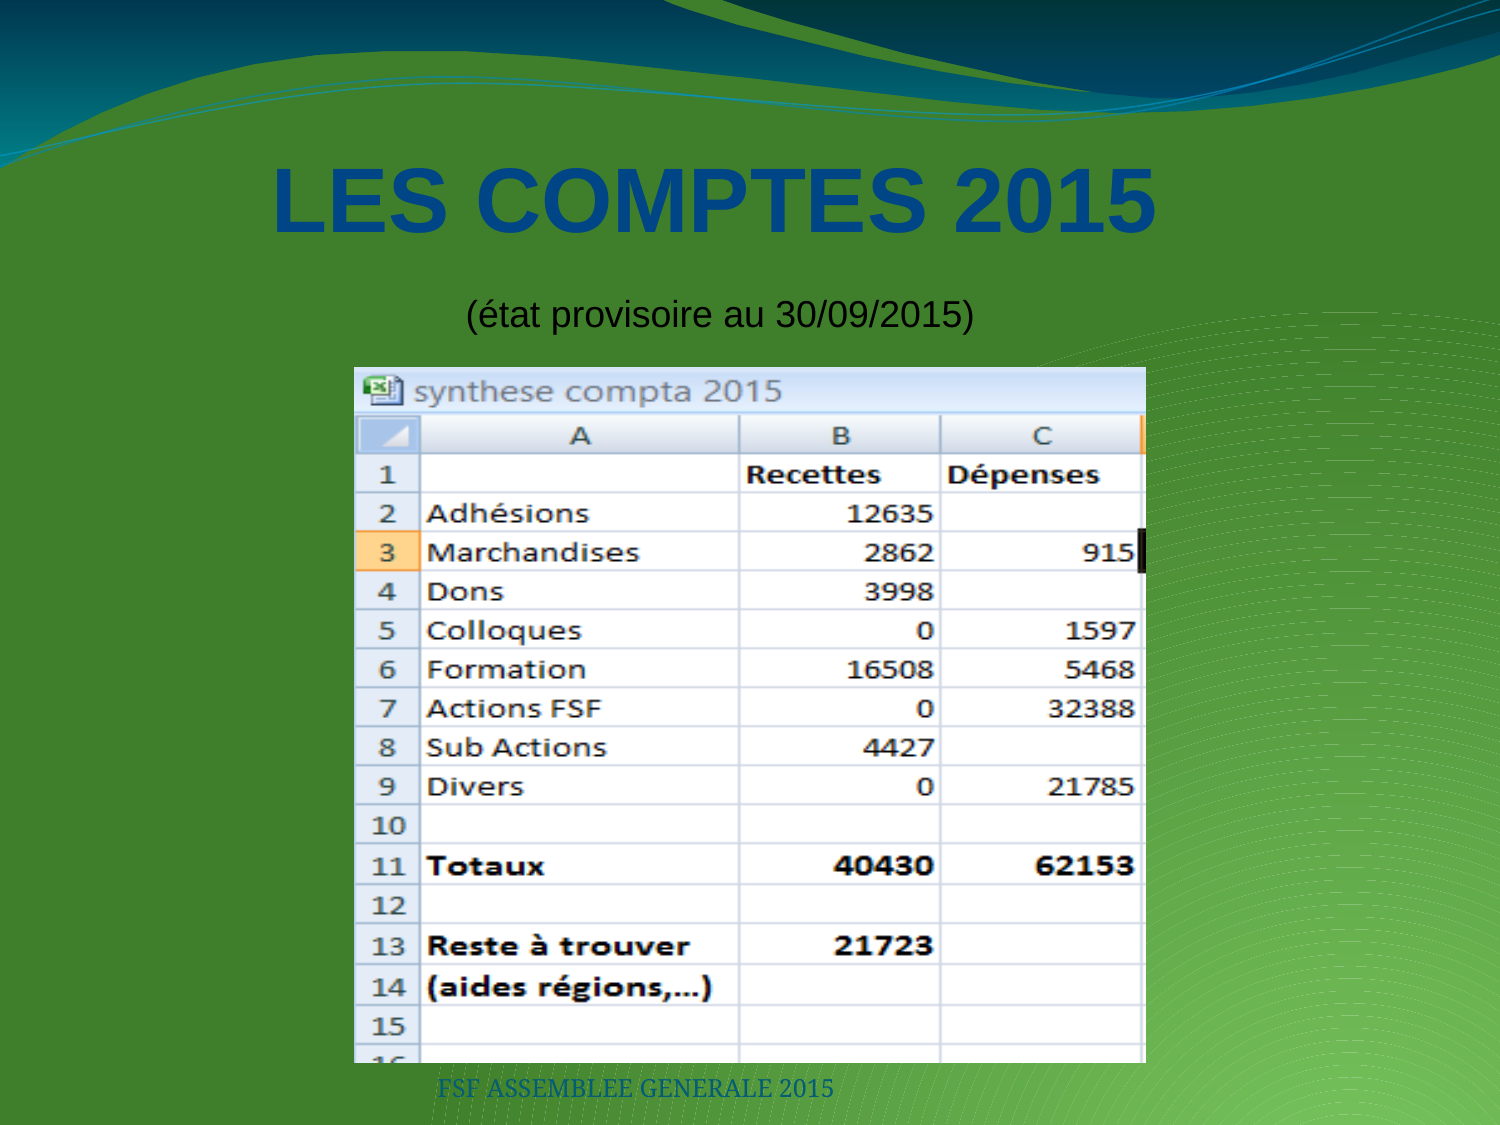

LES COMPTES 2015
(état provisoire au 30/09/2015)
FSF ASSEMBLEE GENERALE 2015